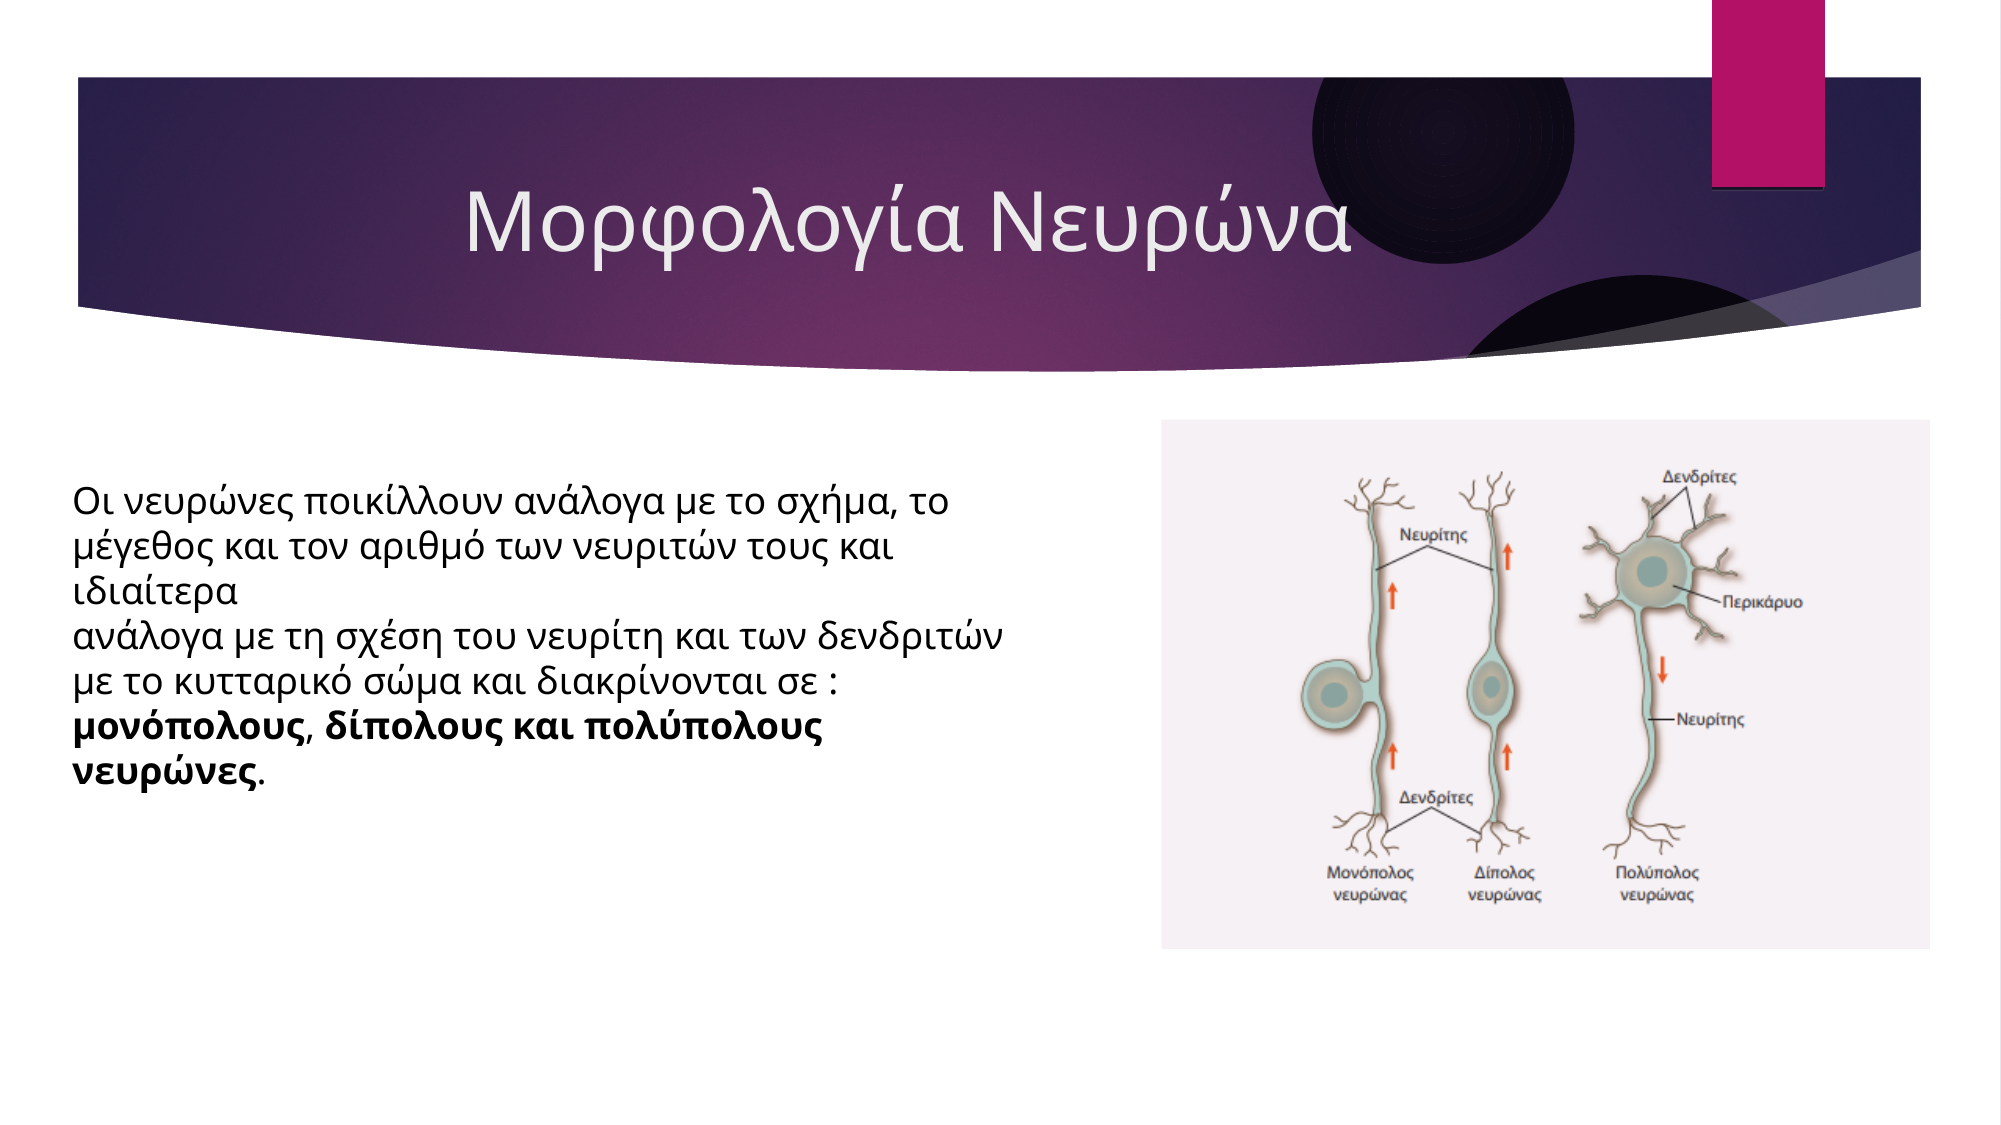

# Μορφολογία Νευρώνα
Oι νευρώνες ποικίλλουν ανάλογα με το σχήμα, το μέγεθος και τον αριθμό των νευριτών τους και ιδιαίτερα
ανάλογα με τη σχέση του νευρίτη και των δενδριτών με το κυτταρικό σώμα και διακρίνονται σε : μονόπολους, δίπολους και πολύπολους νευρώνες.